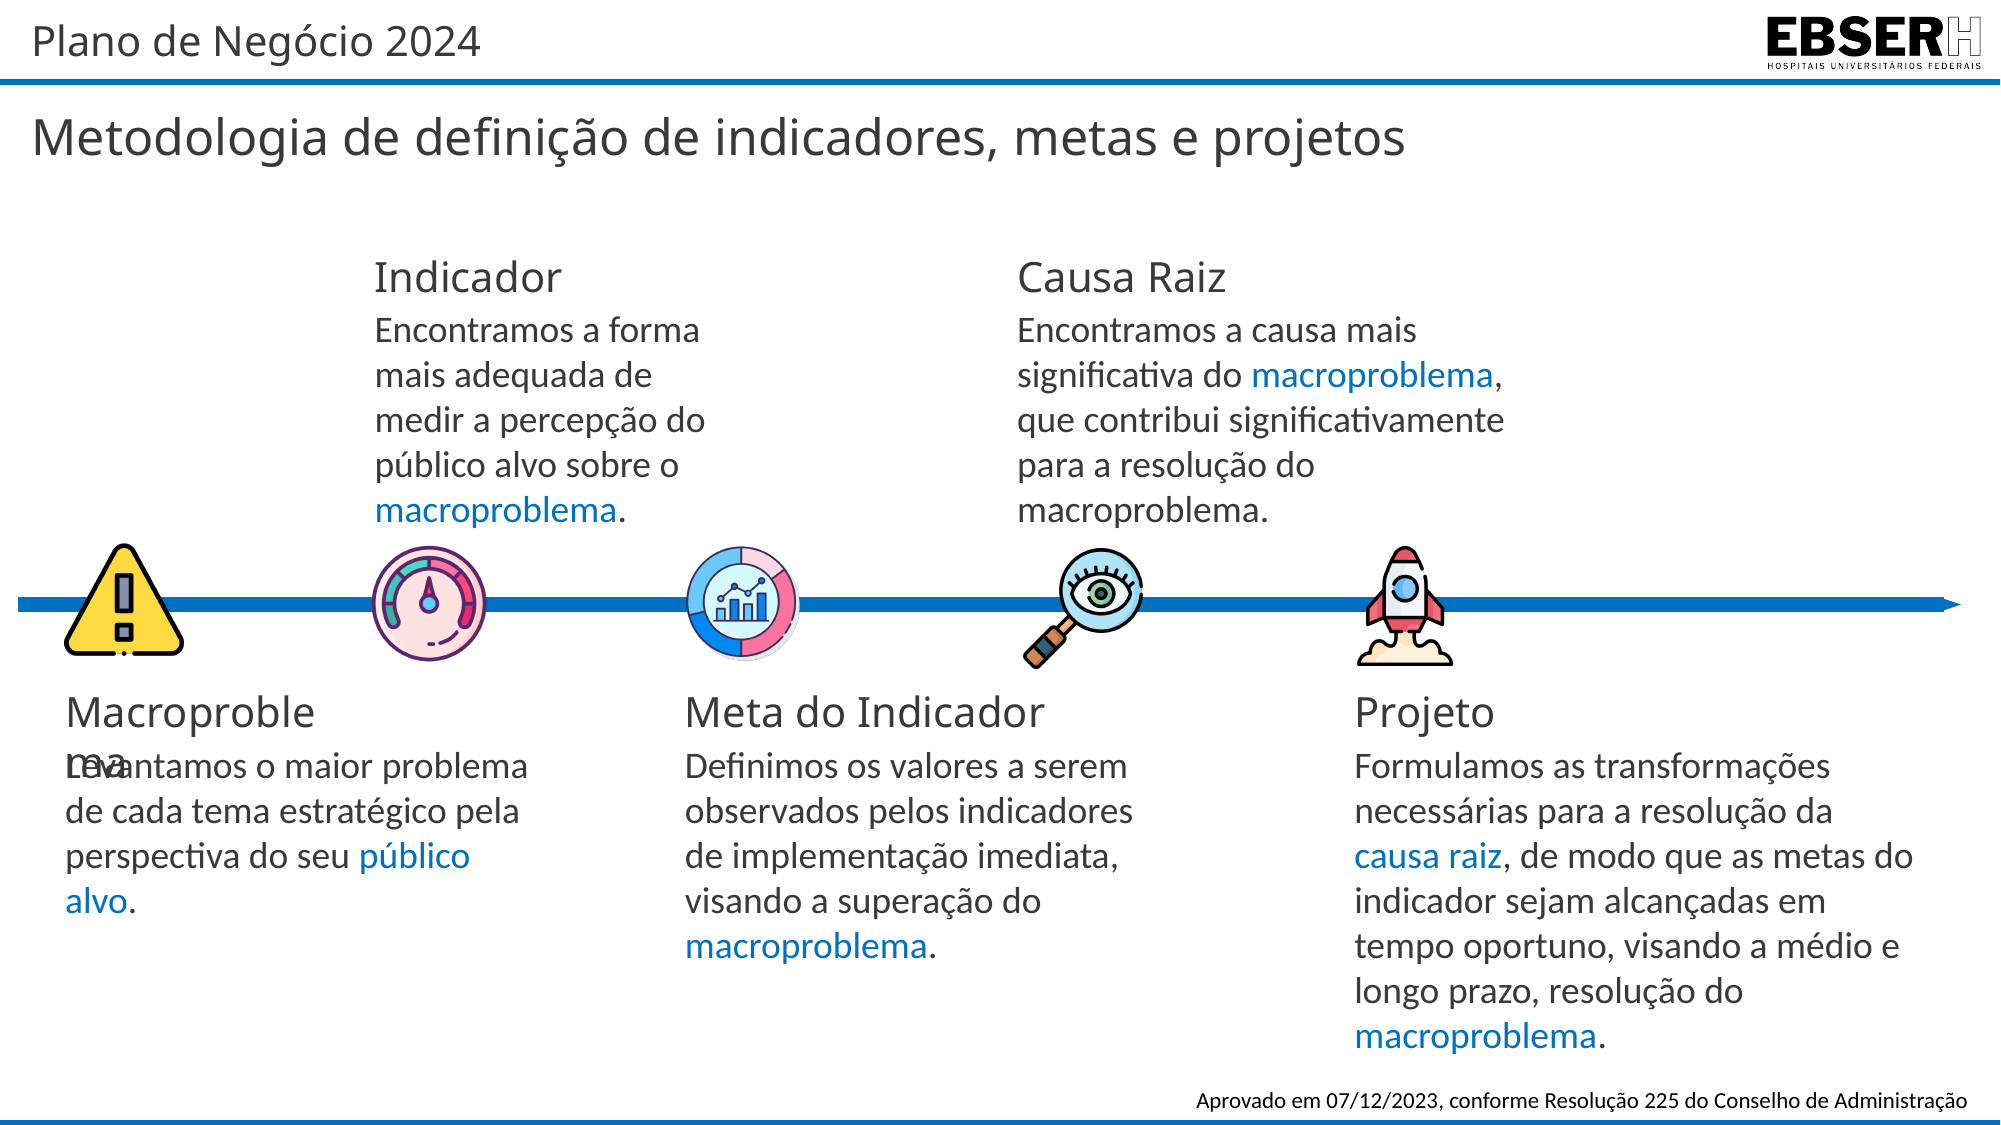

# Metodologia de definição de indicadores, metas e projetos
Indicador
Encontramos a forma mais adequada de medir a percepção do público alvo sobre o macroproblema.
Causa Raiz
Encontramos a causa mais significativa do macroproblema, que contribui significativamente para a resolução do macroproblema.
Macroproblema
Levantamos o maior problema de cada tema estratégico pela perspectiva do seu público alvo.
Meta do Indicador
Definimos os valores a serem observados pelos indicadores de implementação imediata, visando a superação do macroproblema.
Projeto
Formulamos as transformações necessárias para a resolução da causa raiz, de modo que as metas do indicador sejam alcançadas em tempo oportuno, visando a médio e longo prazo, resolução do macroproblema.